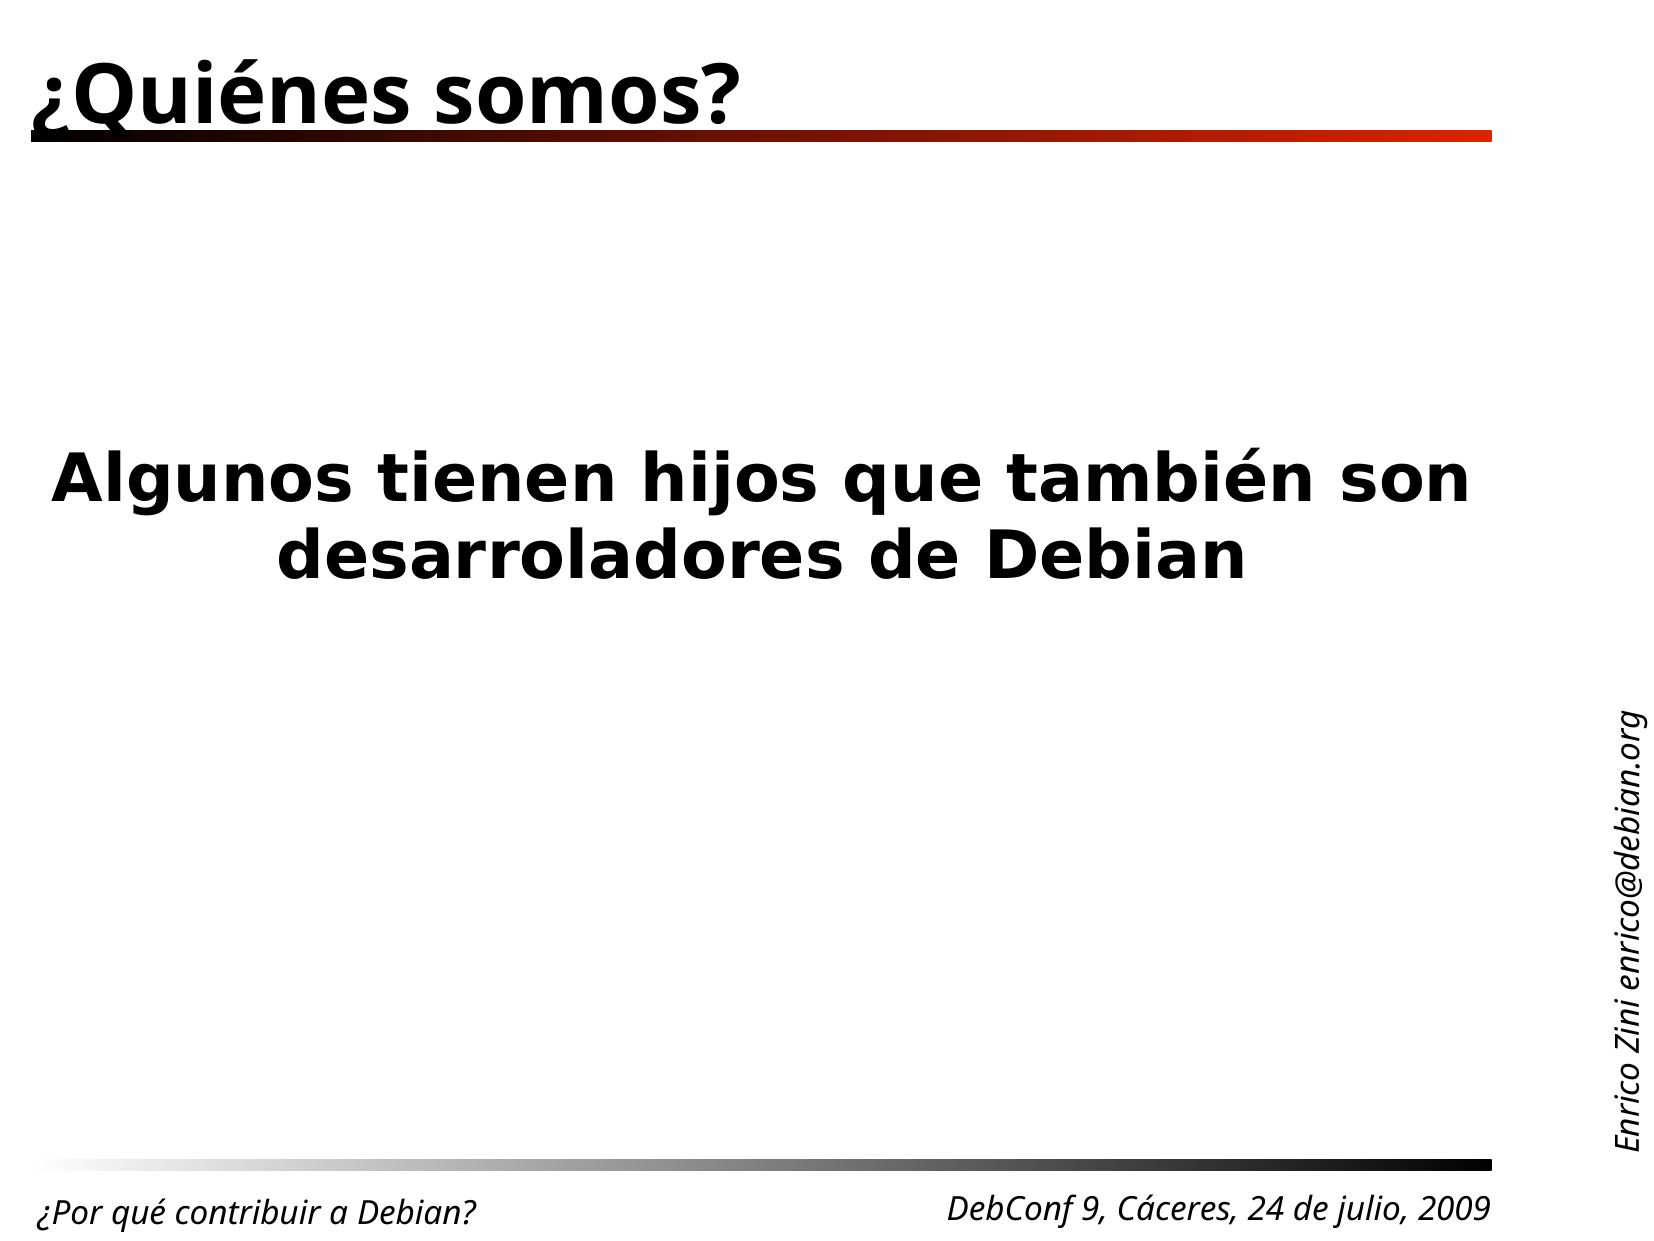

¿Quiénes somos?
Algunos tienen hijos que también son desarroladores de Debian